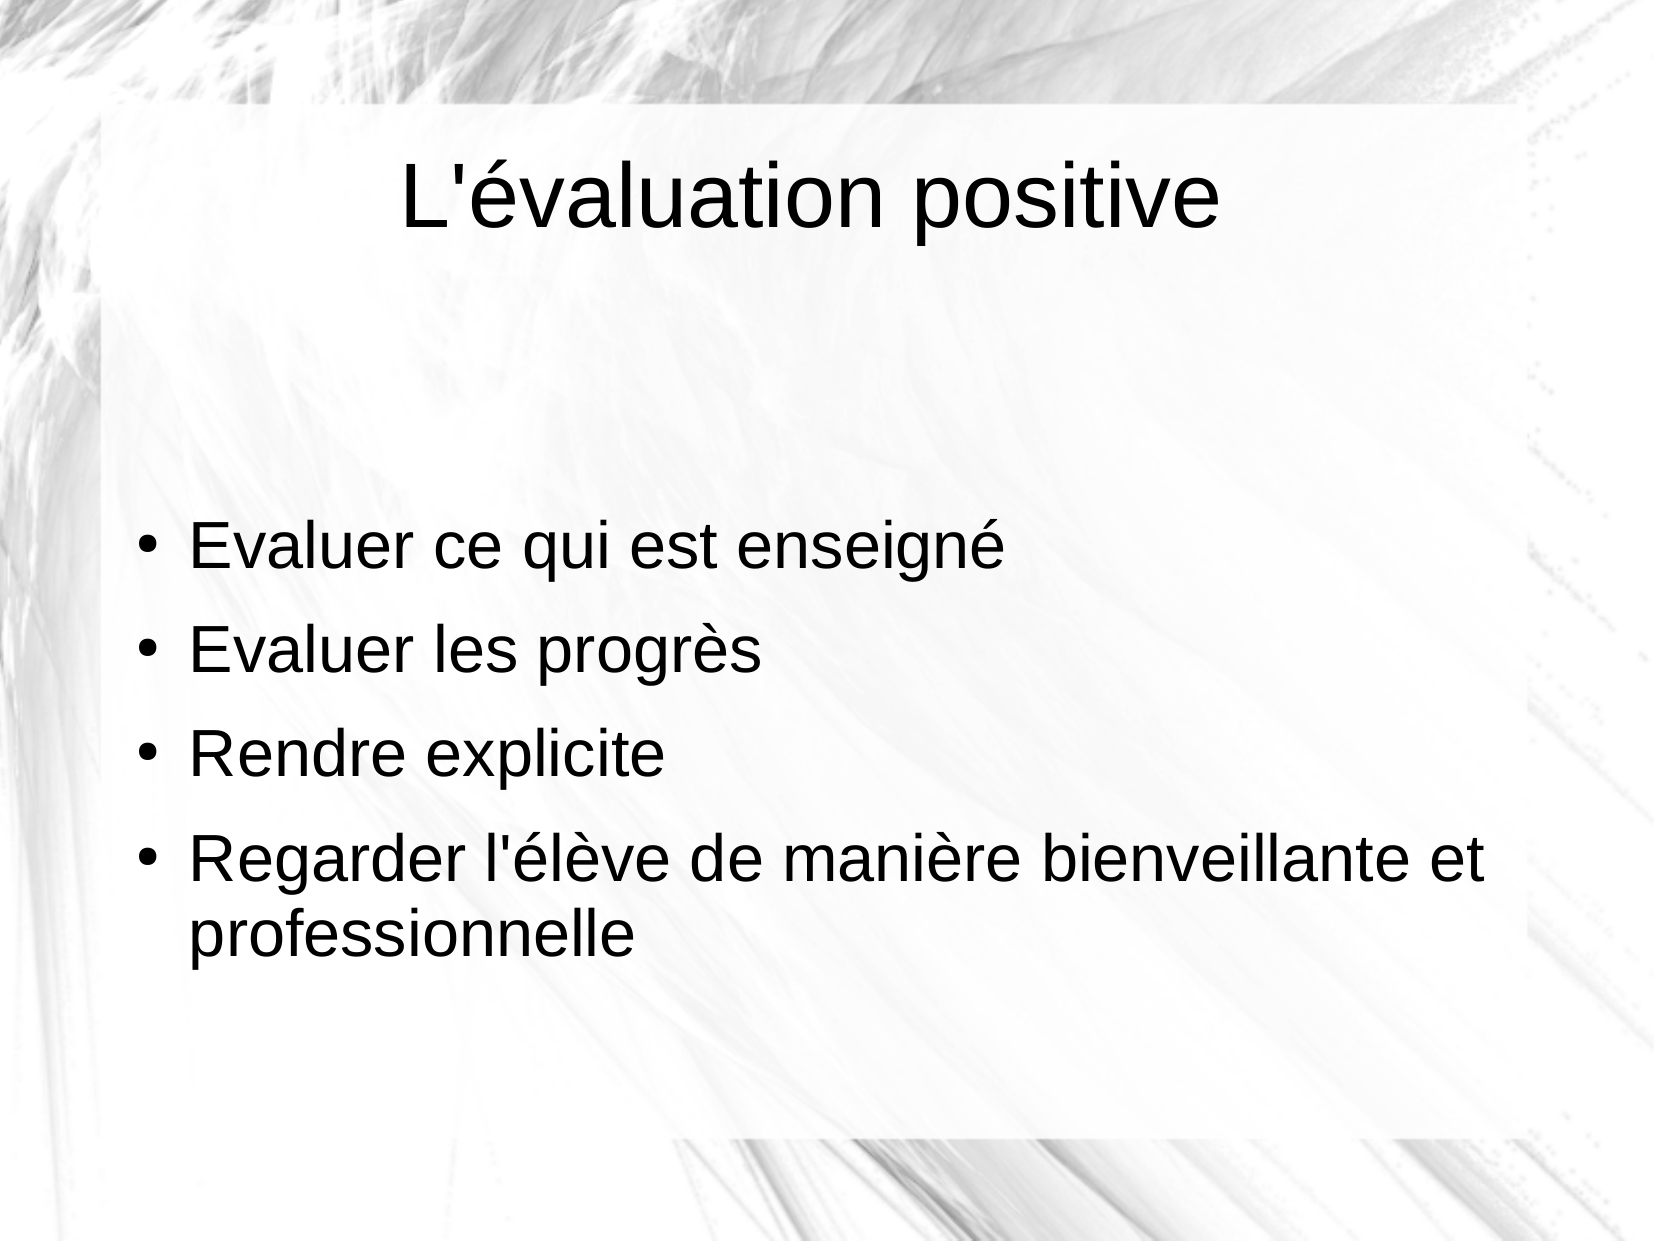

# L'évaluation positive
Evaluer ce qui est enseigné
Evaluer les progrès
Rendre explicite
Regarder l'élève de manière bienveillante et professionnelle